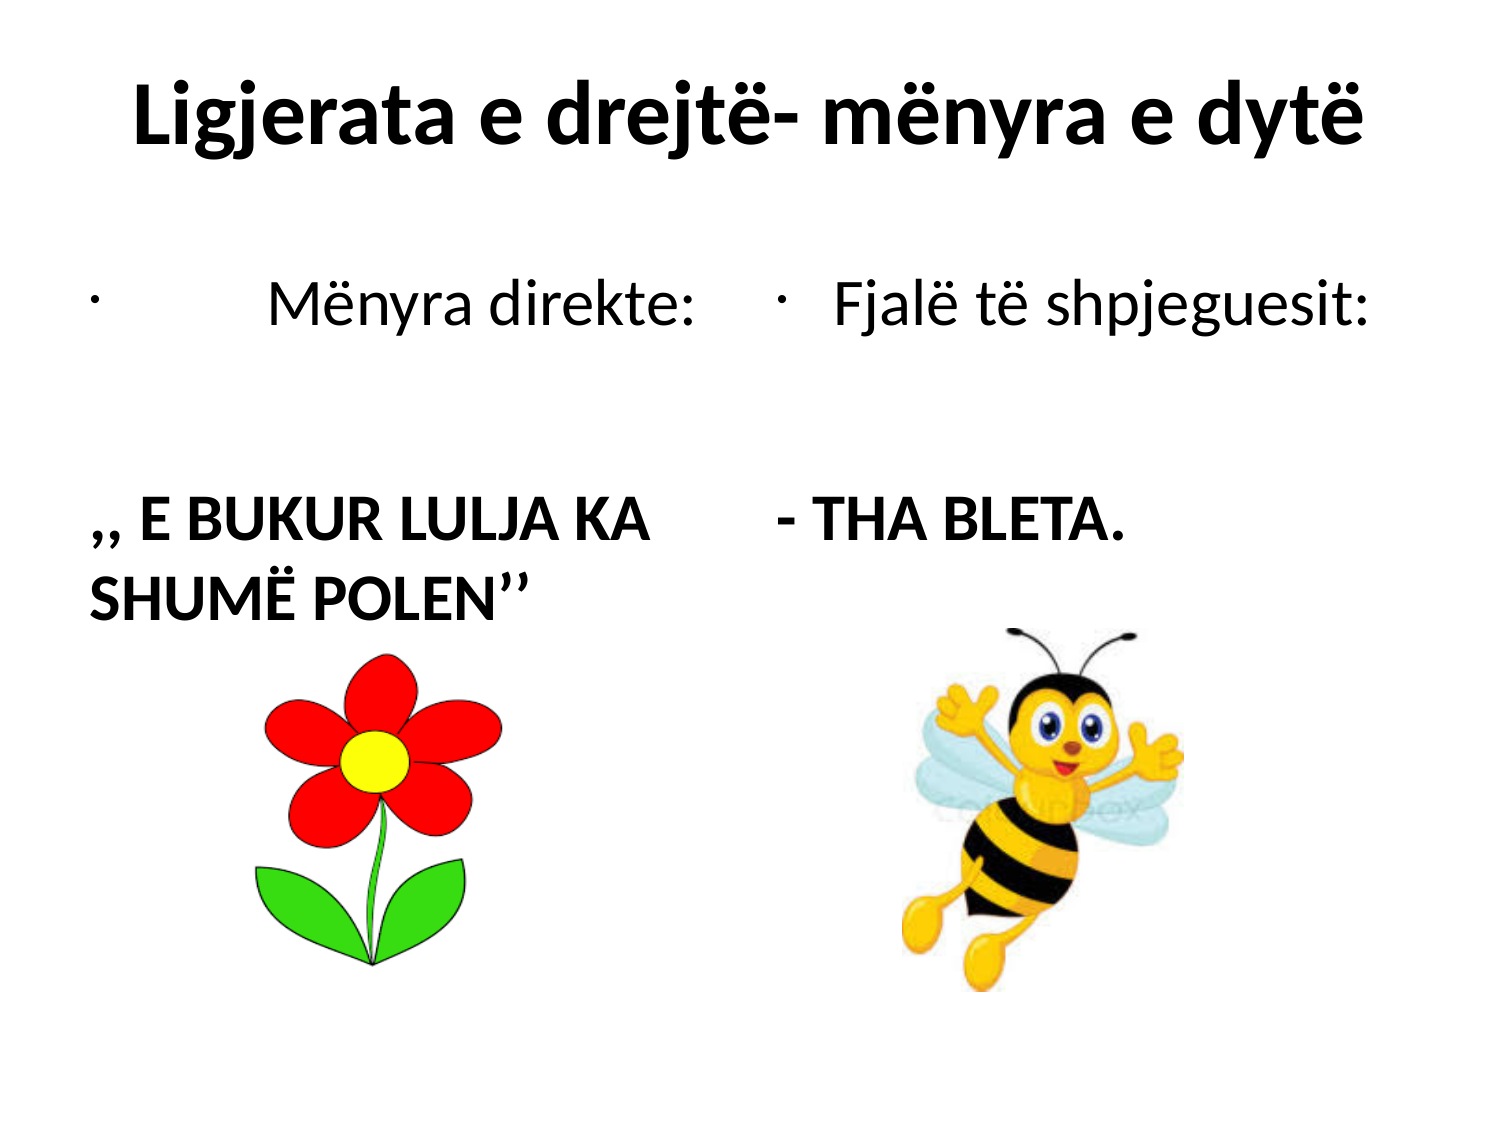

# Ligjerata e drejtë- mënyra e dytë
 Mënyra direkte:
Fjalë të shpjeguesit:
,, E BUKUR LULJA KA SHUMË POLEN’’
- THA BLETA.